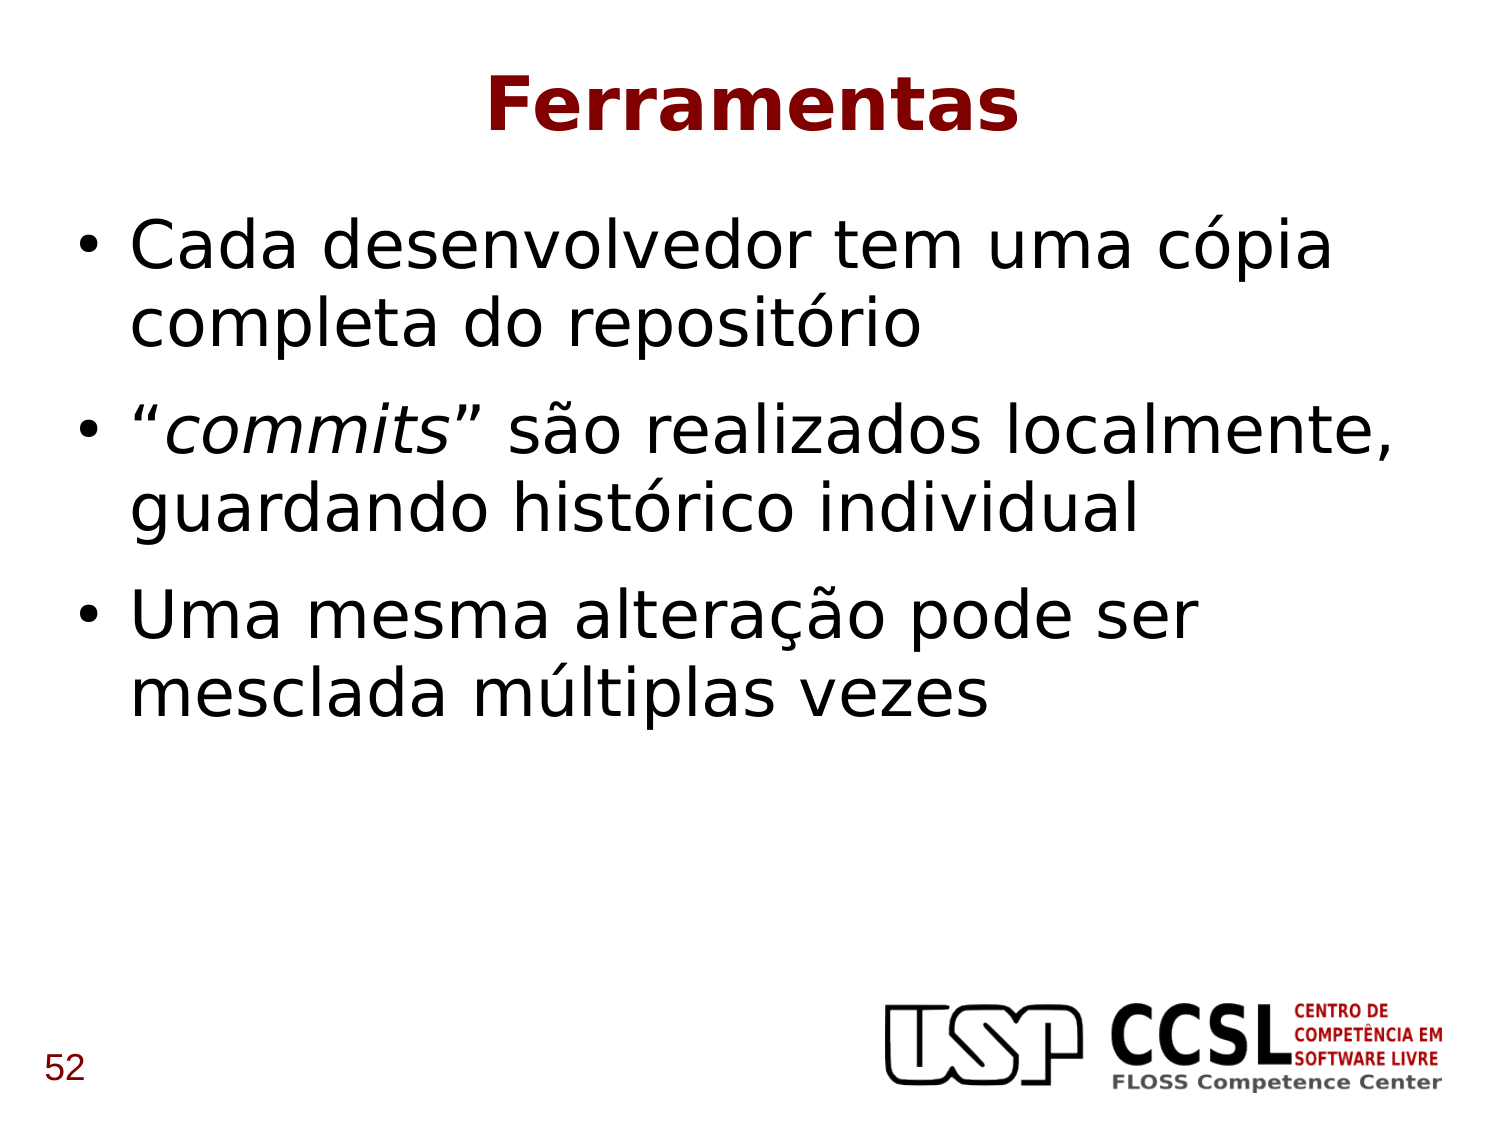

# Ferramentas
Cada desenvolvedor tem uma cópia completa do repositório
“commits” são realizados localmente, guardando histórico individual
Uma mesma alteração pode ser mesclada múltiplas vezes